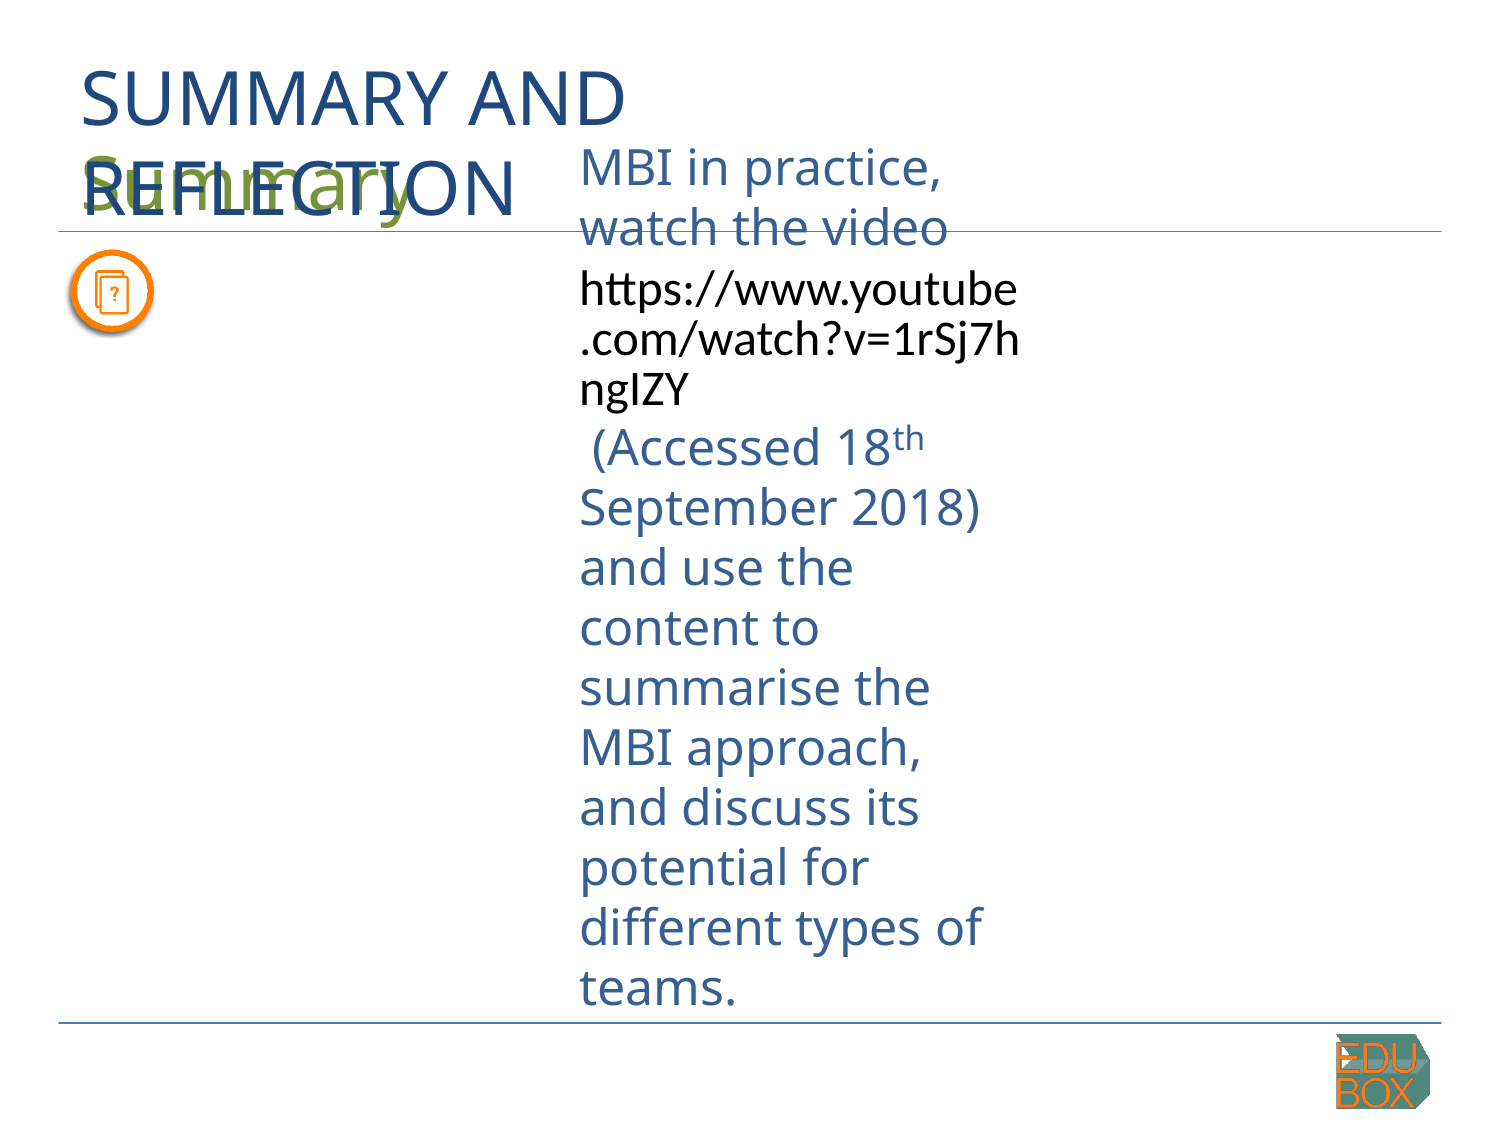

SUMMARY AND REFLECTION
# Summary
MBI in practice, watch the video https://www.youtube.com/watch?v=1rSj7hngIZY (Accessed 18th September 2018) and use the content to summarise the MBI approach, and discuss its potential for different types of teams.